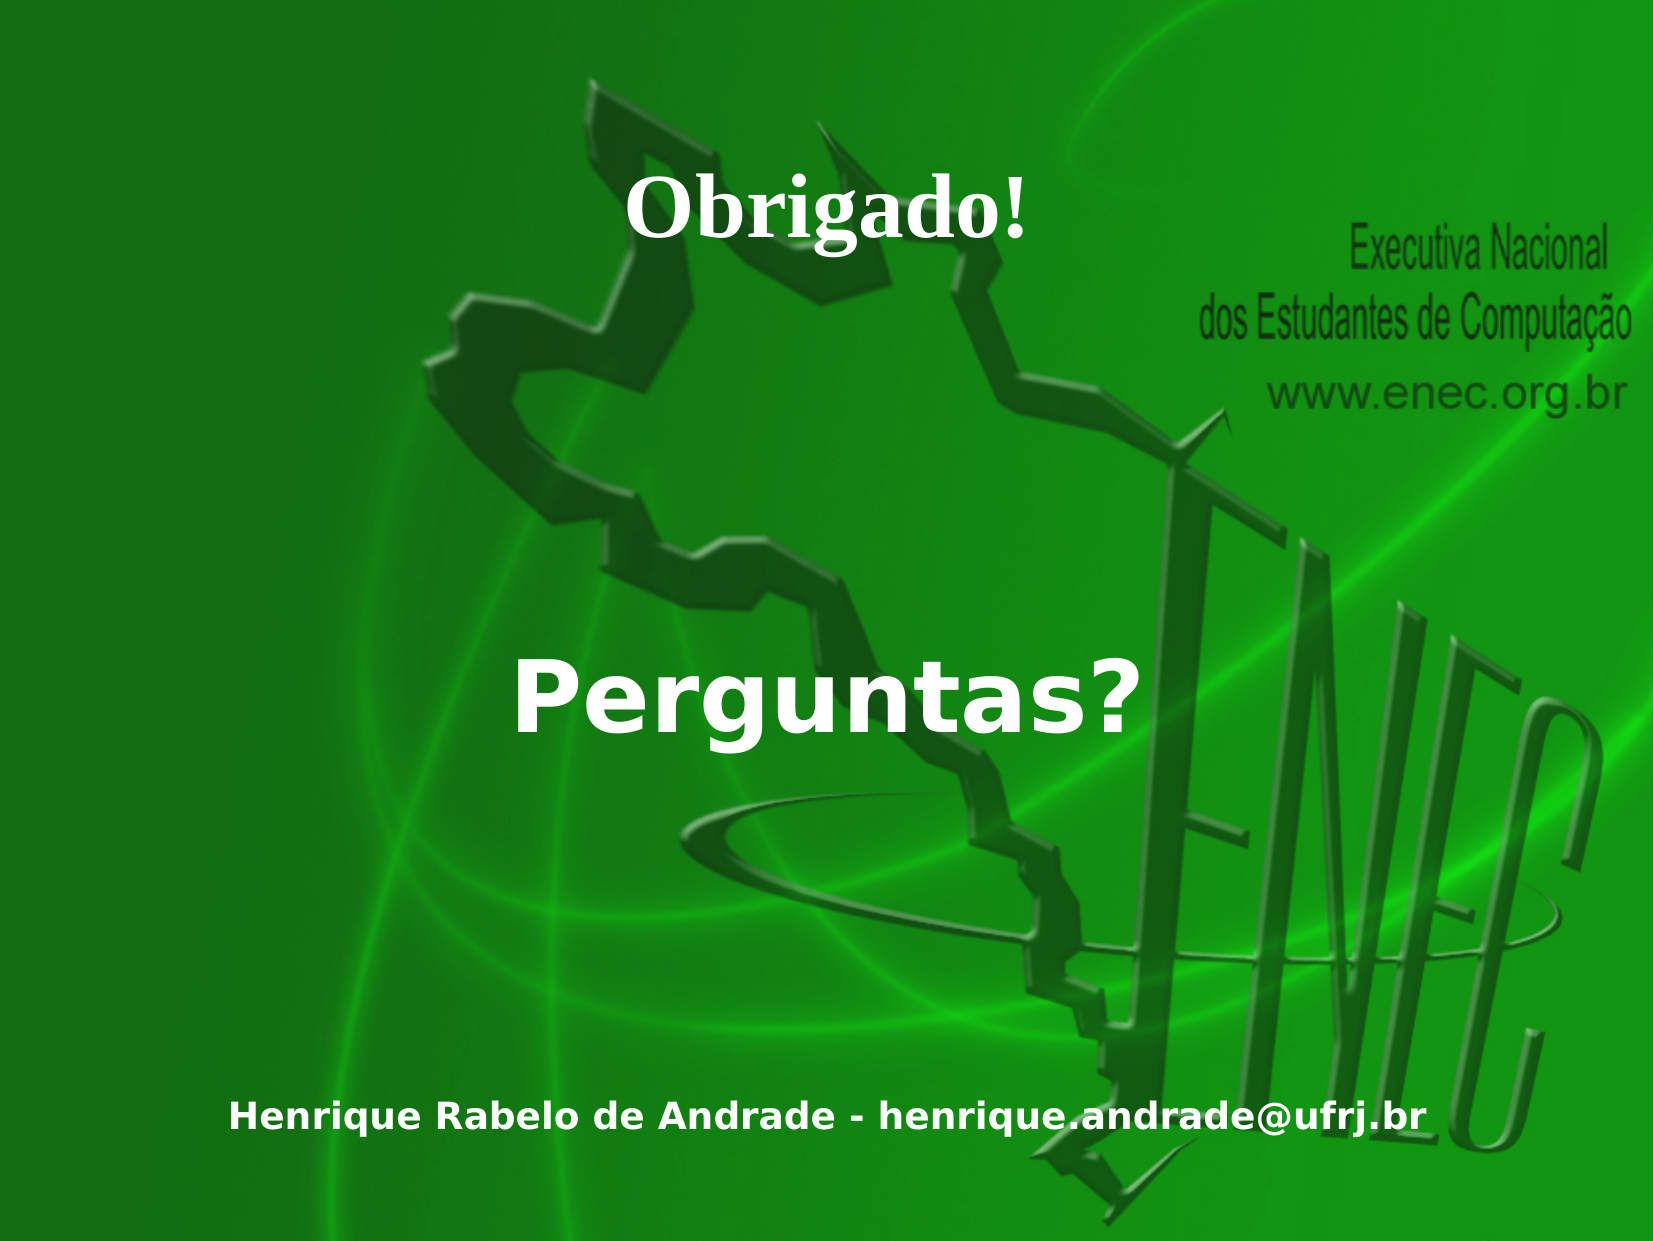

# Obrigado!
Perguntas?
Henrique Rabelo de Andrade - henrique.andrade@ufrj.br